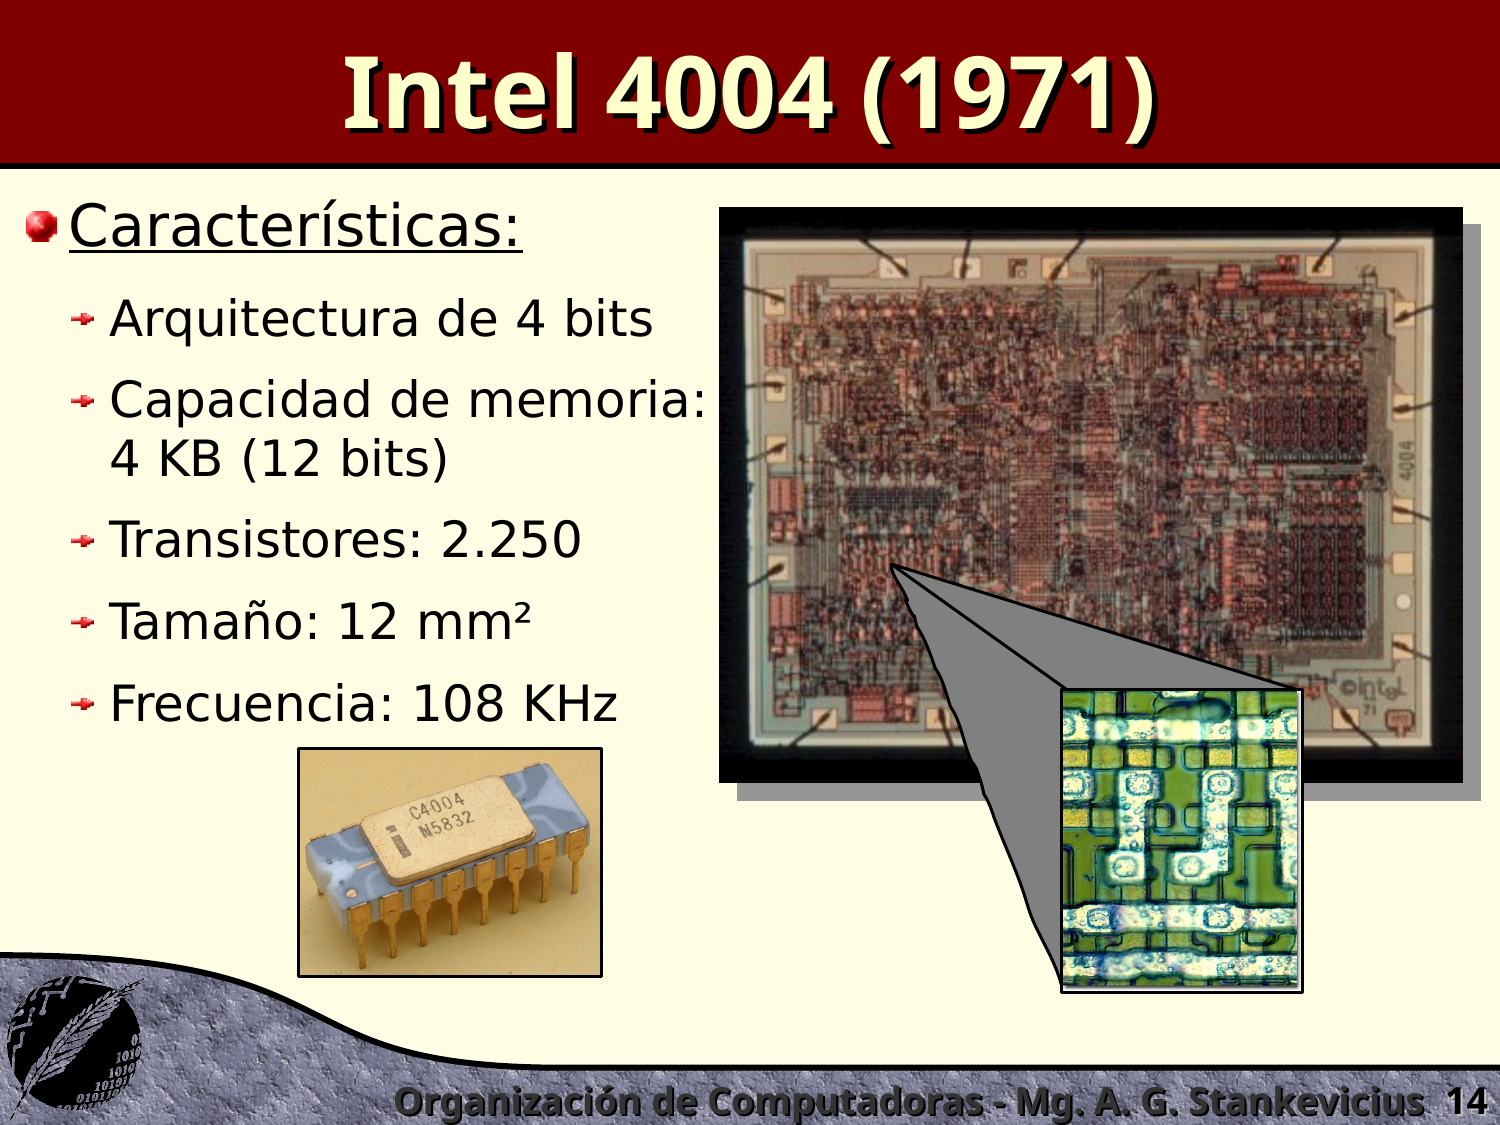

# Intel 4004 (1971)
Características:
Arquitectura de 4 bits
Capacidad de memoria:
4 KB (12 bits)
Transistores: 2.250
Tamaño: 12 mm²
Frecuencia: 108 KHz
14